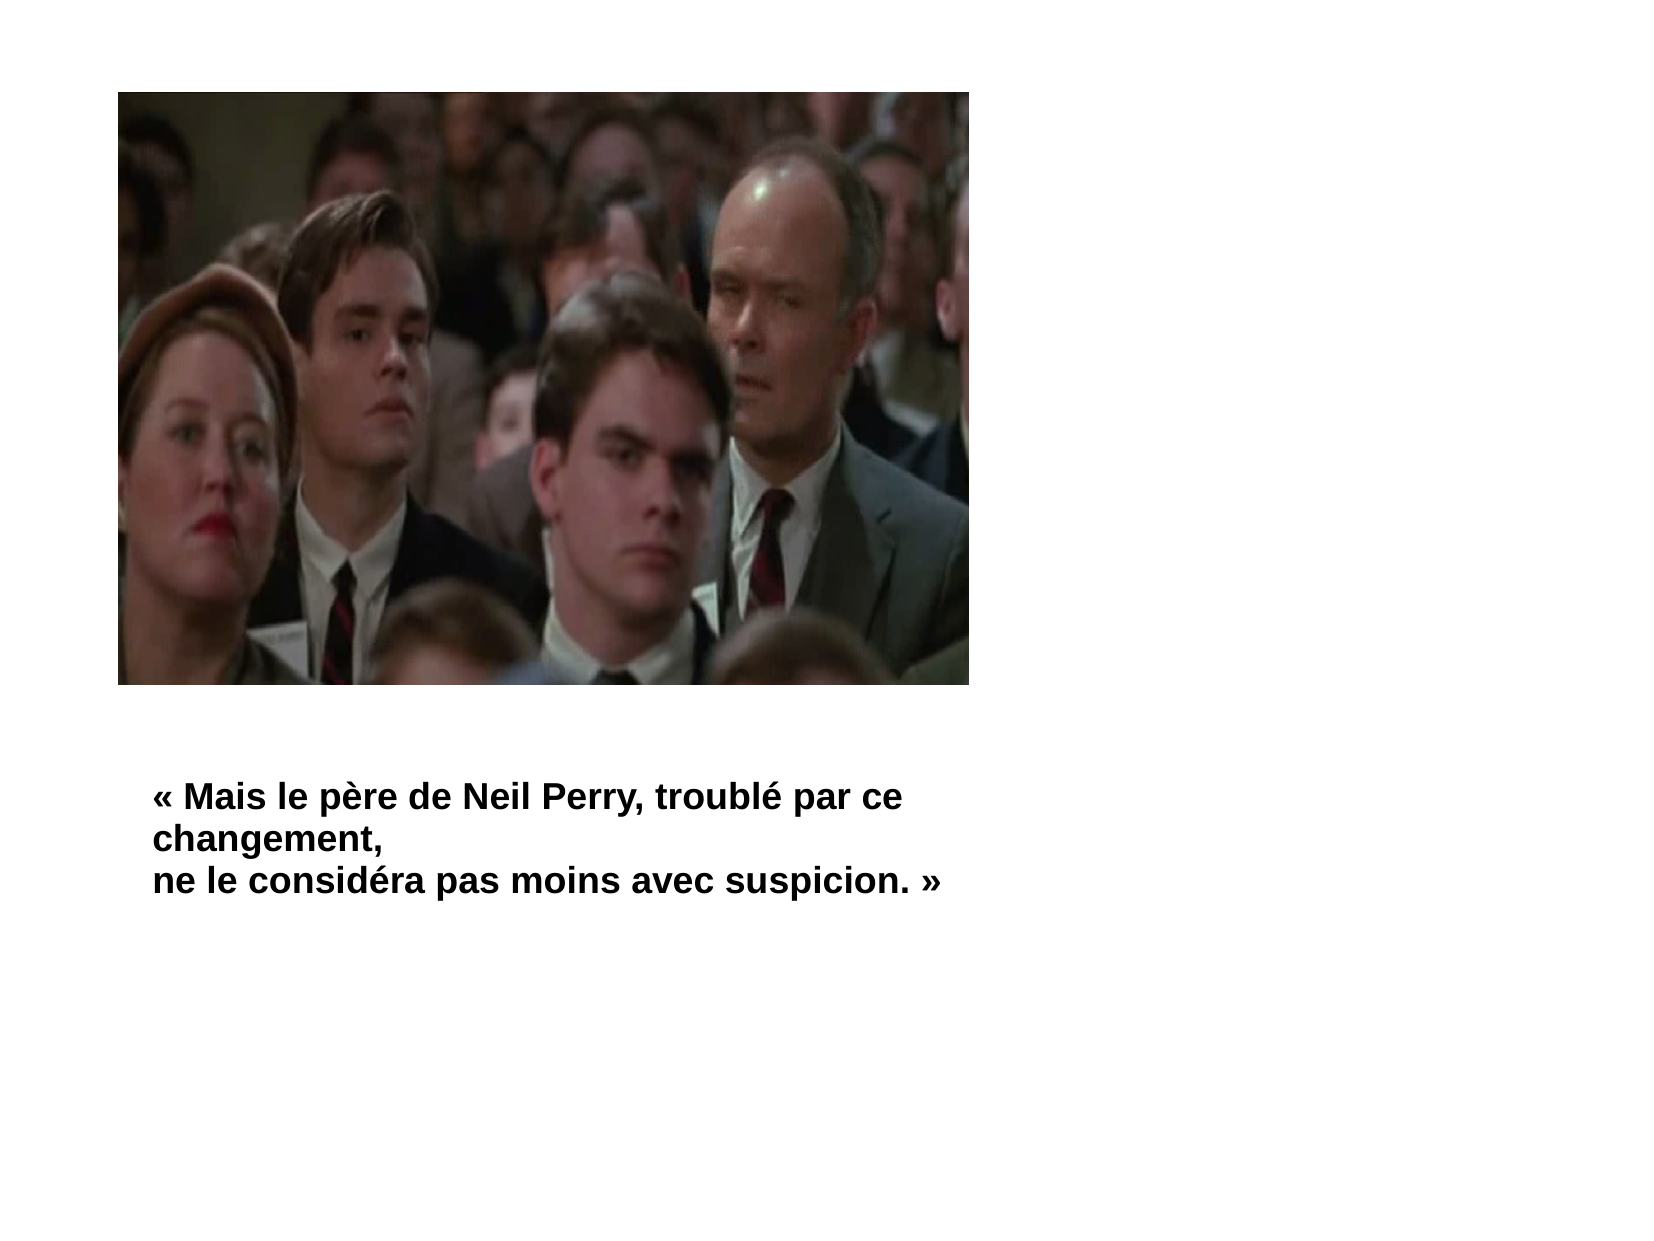

« Mais le père de Neil Perry, troublé par ce changement,
ne le considéra pas moins avec suspicion. »